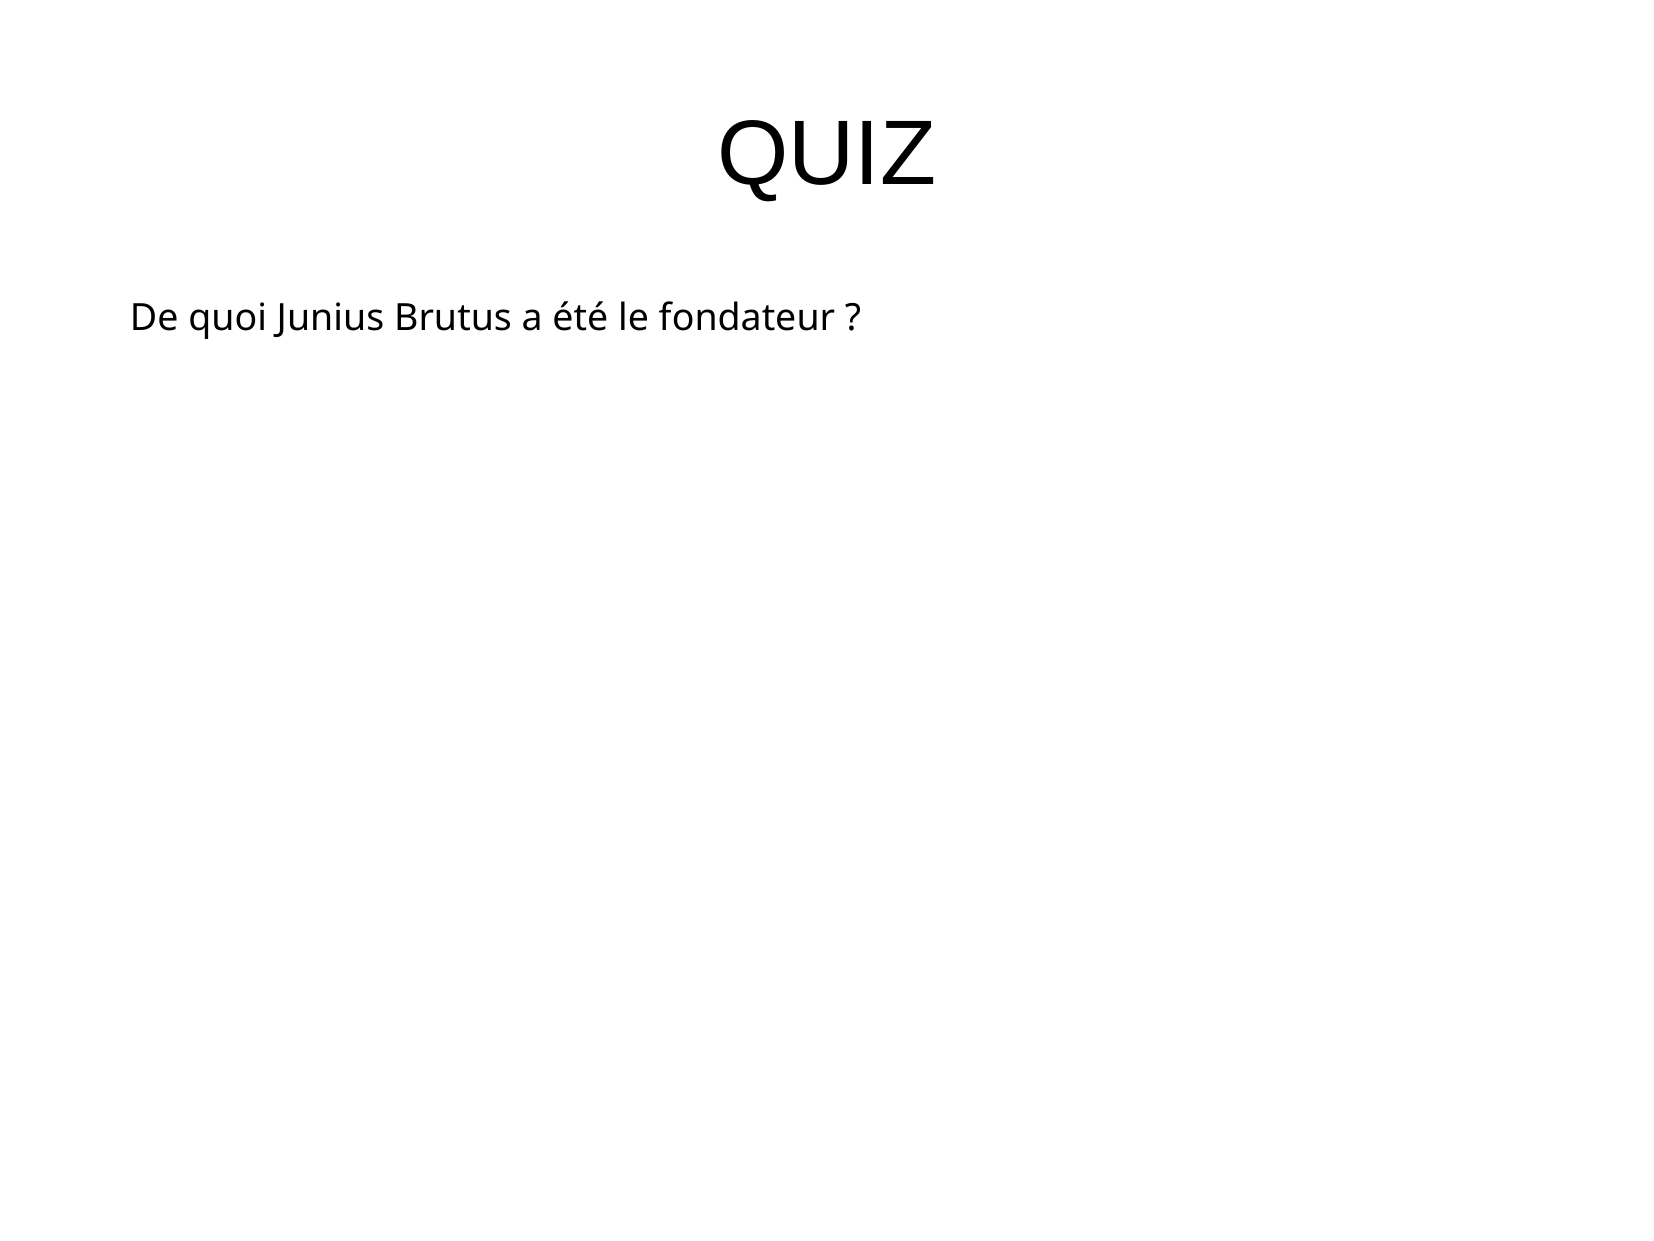

#
QUIZ
De quoi Junius Brutus a été le fondateur ?